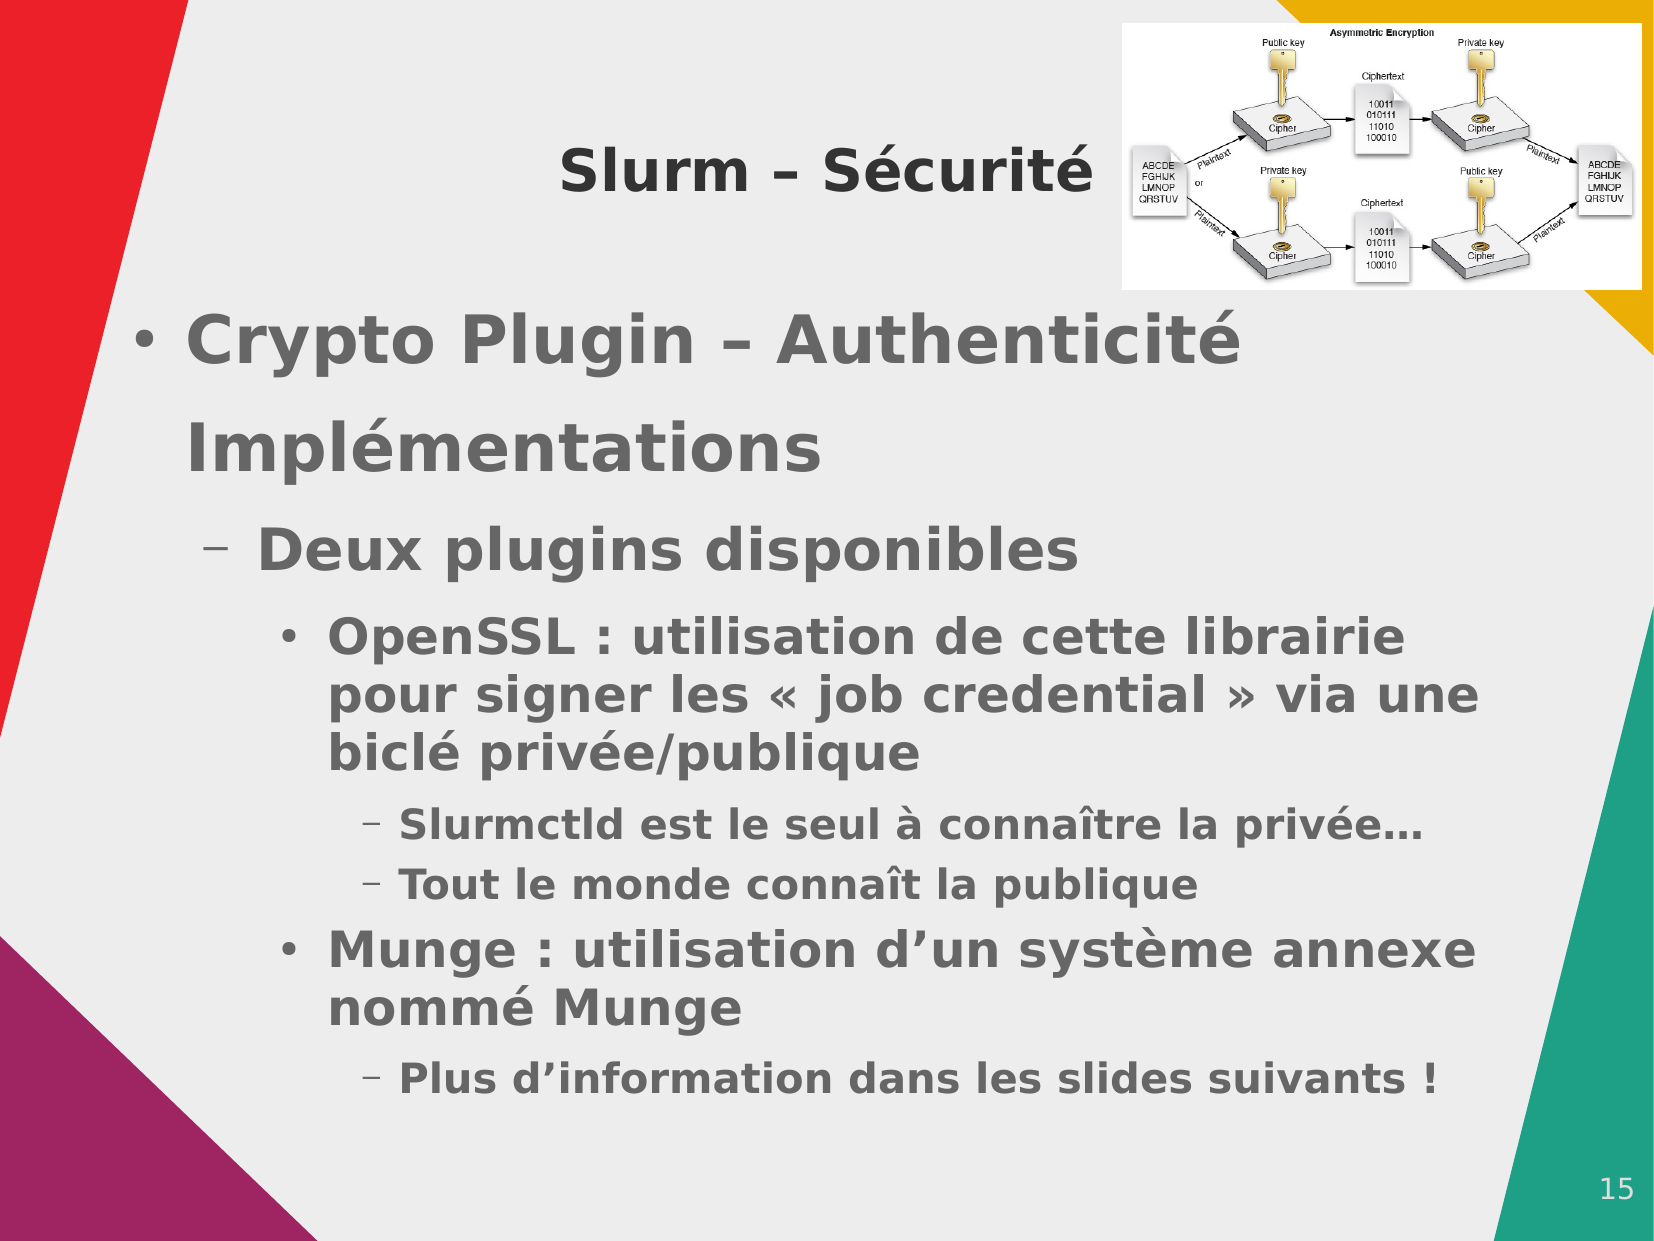

# Slurm – Sécurité
Crypto Plugin – Authenticité
Implémentations
Deux plugins disponibles
OpenSSL : utilisation de cette librairie pour signer les « job credential » via une biclé privée/publique
Slurmctld est le seul à connaître la privée…
Tout le monde connaît la publique
Munge : utilisation d’un système annexe nommé Munge
Plus d’information dans les slides suivants !
15